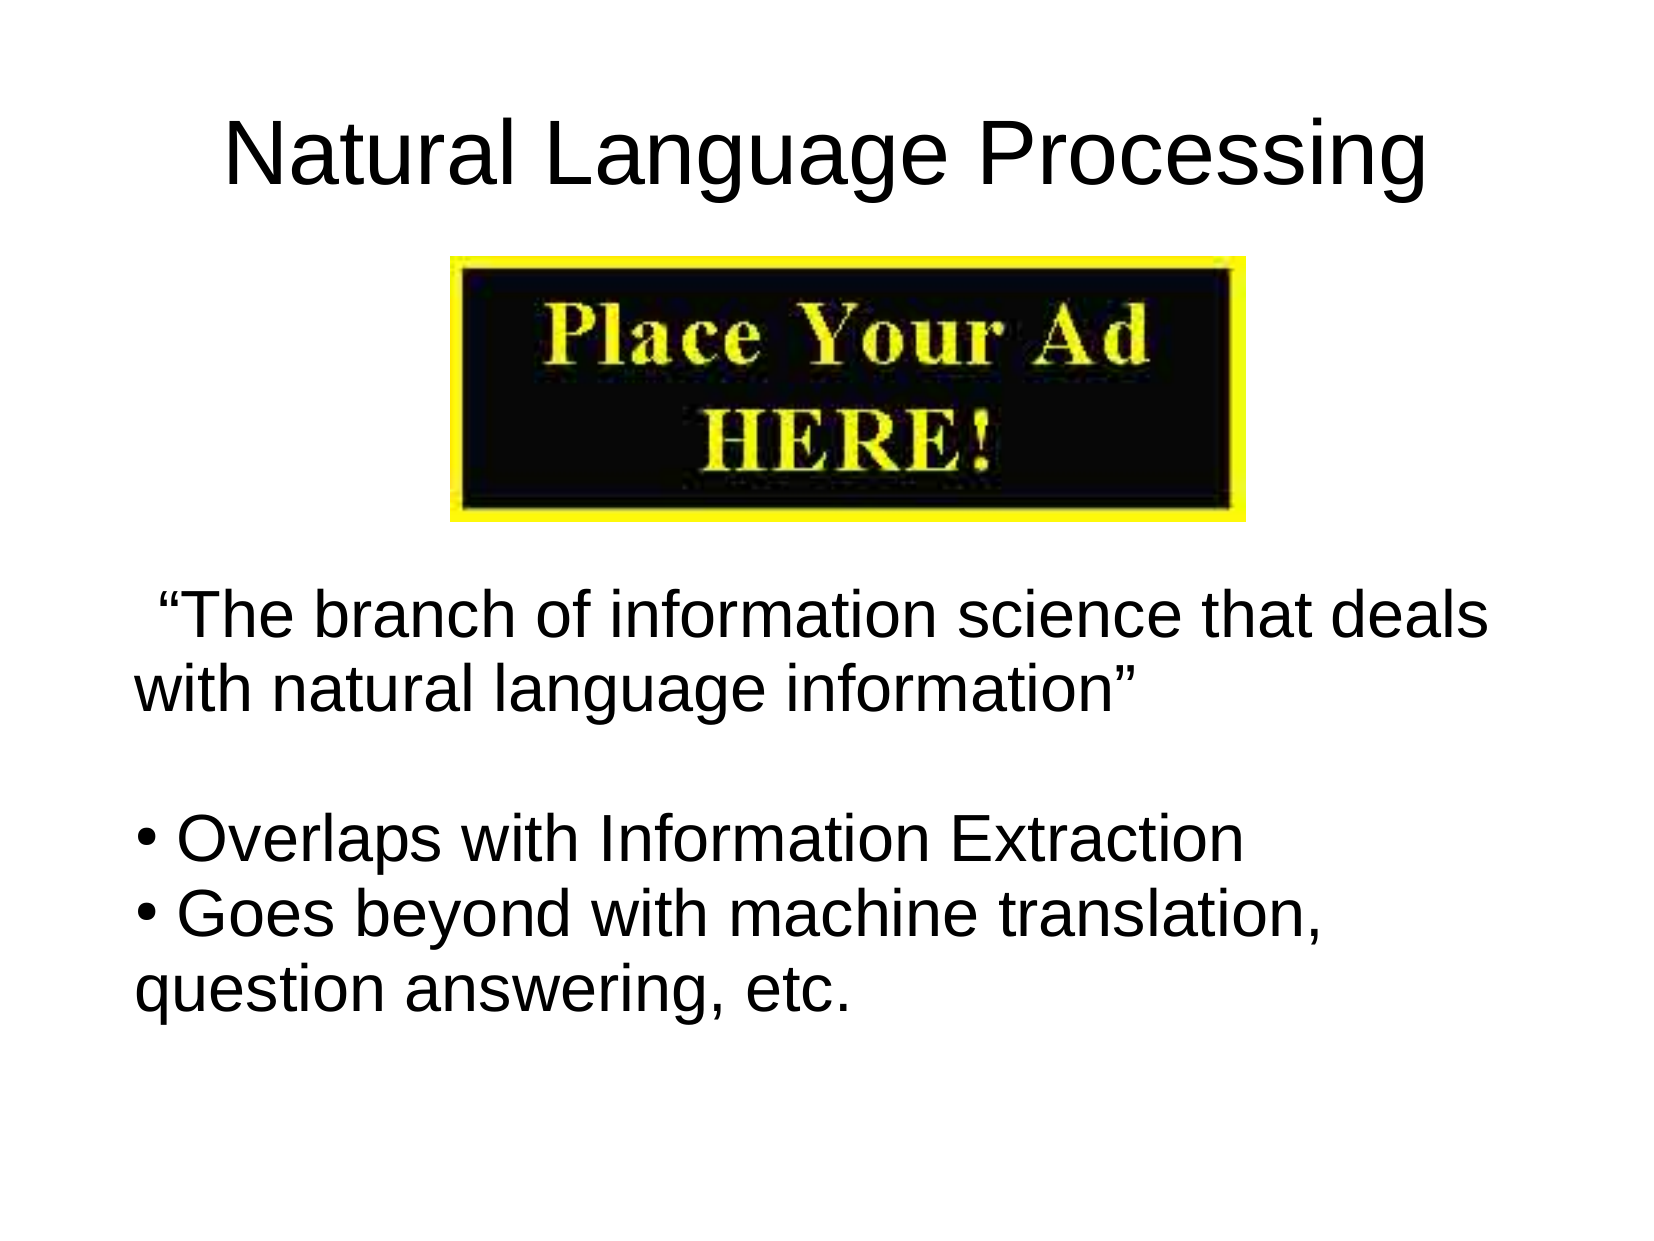

# Natural Language Processing
“The branch of information science that deals with natural language information”
 Overlaps with Information Extraction
 Goes beyond with machine translation, question answering, etc.